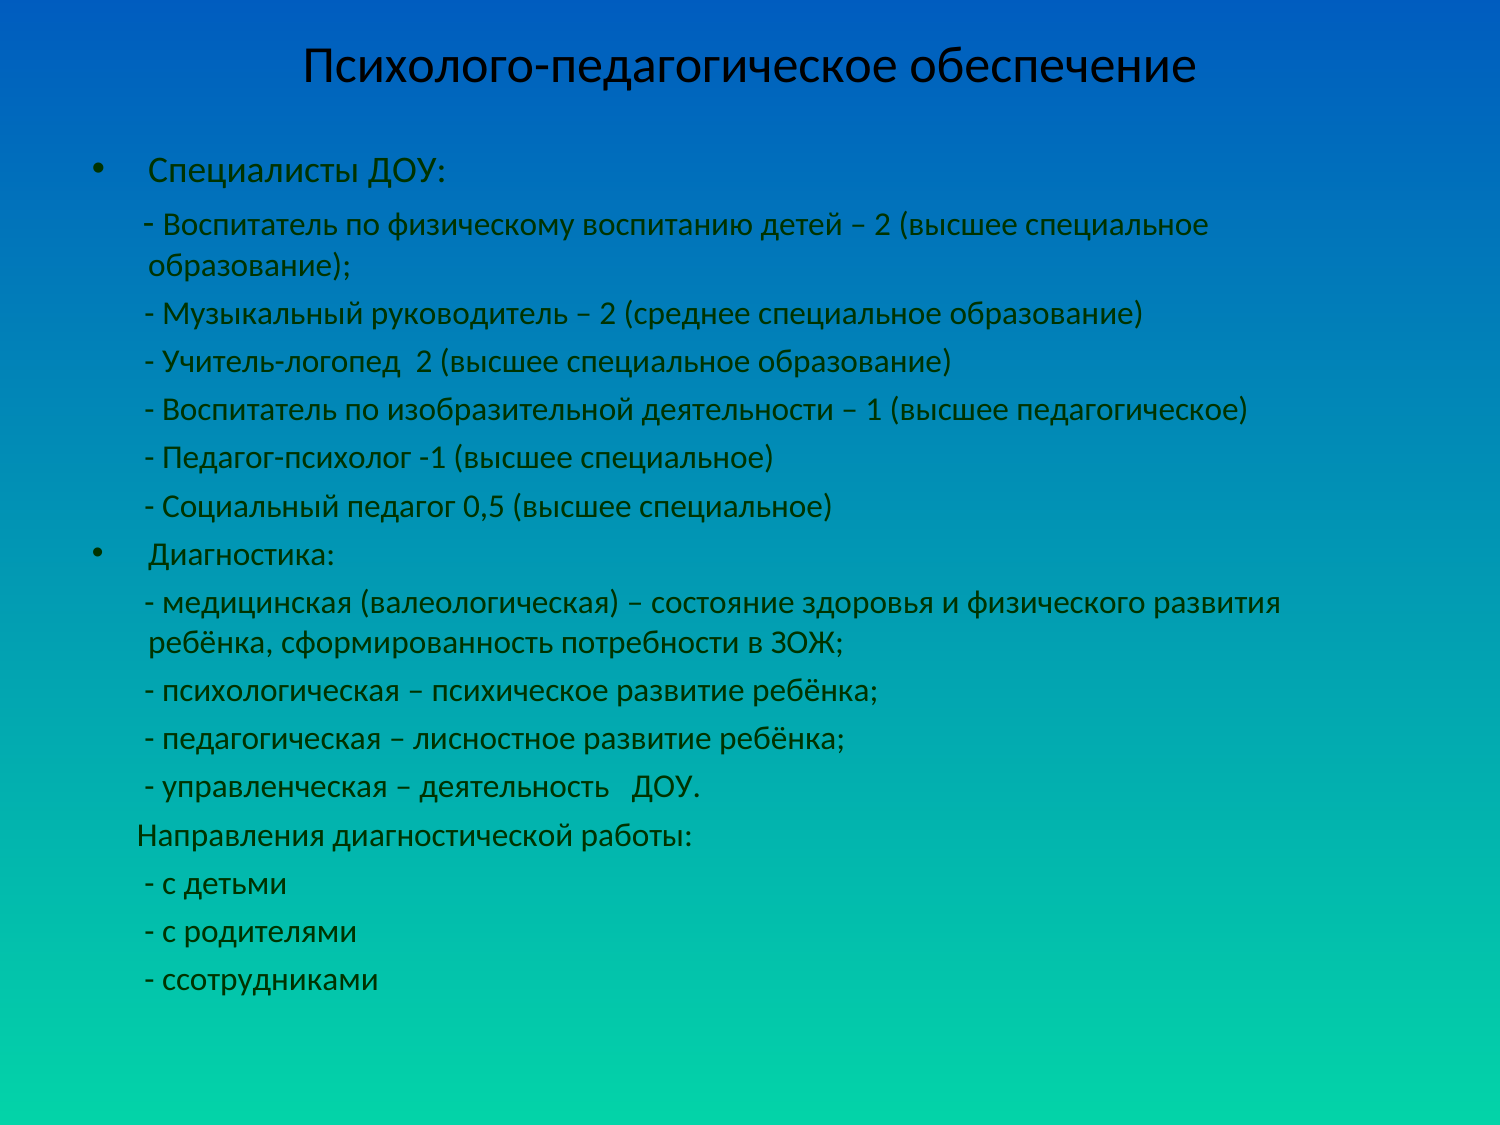

# Психолого-педагогическое обеспечение
Специалисты ДОУ:
 - Воспитатель по физическому воспитанию детей – 2 (высшее специальное образование);
 - Музыкальный руководитель – 2 (среднее специальное образование)
 - Учитель-логопед 2 (высшее специальное образование)
 - Воспитатель по изобразительной деятельности – 1 (высшее педагогическое)
 - Педагог-психолог -1 (высшее специальное)
 - Социальный педагог 0,5 (высшее специальное)
Диагностика:
 - медицинская (валеологическая) – состояние здоровья и физического развития ребёнка, сформированность потребности в ЗОЖ;
 - психологическая – психическое развитие ребёнка;
 - педагогическая – лисностное развитие ребёнка;
 - управленческая – деятельность ДОУ.
 Направления диагностической работы:
 - с детьми
 - с родителями
 - ссотрудниками